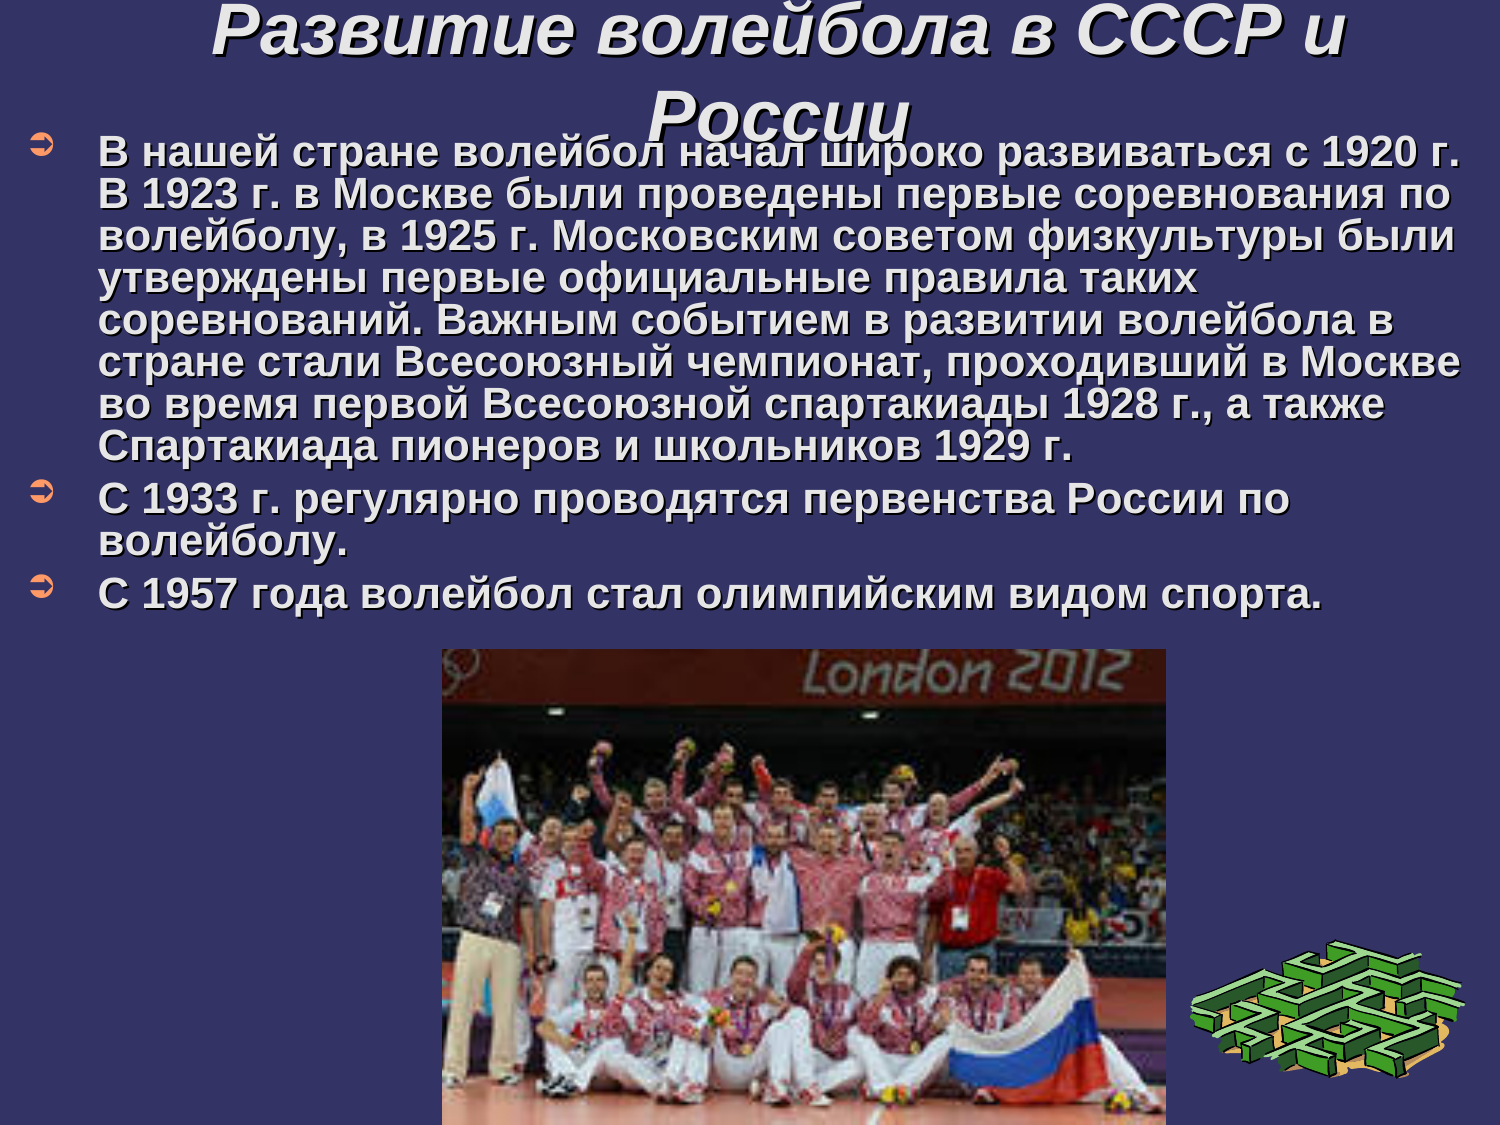

# Развитие волейбола в СССР и России
В нашей стране волейбол начал широко развиваться с 1920 г. В 1923 г. в Москве были проведены первые соревнования по волейболу, в 1925 г. Московским советом физкультуры были утверждены первые официальные правила таких соревнований. Важным событием в развитии волейбола в стране стали Всесоюзный чемпионат, проходивший в Москве во время первой Всесоюзной спартакиады 1928 г., а также Спартакиада пионеров и школьников 1929 г.
С 1933 г. регулярно проводятся первенства России по волейболу.
С 1957 года волейбол стал олимпийским видом спорта.